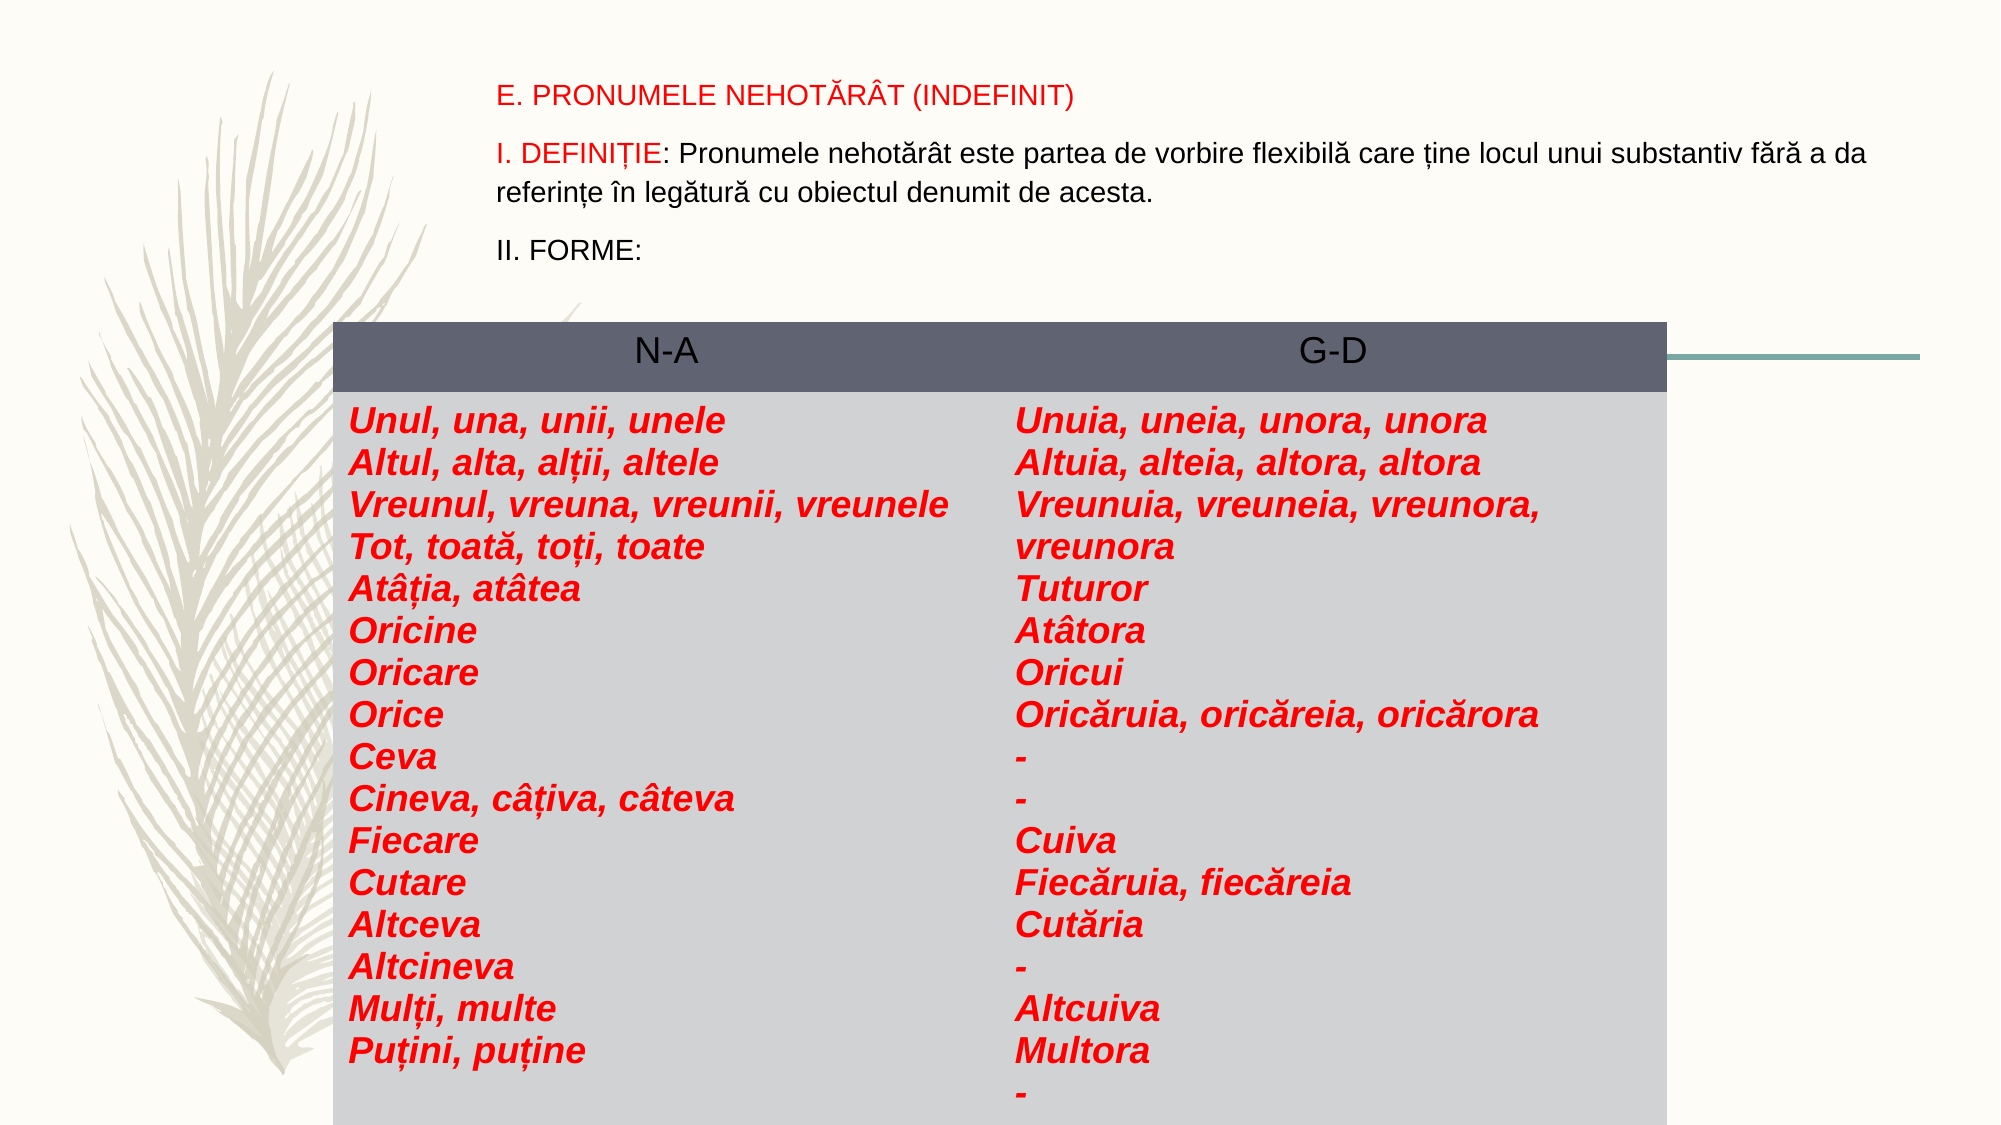

# E. PRONUMELE NEHOTĂRÂT (INDEFINIT)
I. DEFINIȚIE: Pronumele nehotărât este partea de vorbire flexibilă care ține locul unui substantiv fără a da referințe în legătură cu obiectul denumit de acesta.
II. FORME:
| N-A | G-D |
| --- | --- |
| Unul, una, unii, unele Altul, alta, alții, altele Vreunul, vreuna, vreunii, vreunele Tot, toată, toți, toate Atâția, atâtea Oricine Oricare Orice Ceva Cineva, câțiva, câteva Fiecare Cutare Altceva Altcineva Mulți, multe Puțini, puține | Unuia, uneia, unora, unora Altuia, alteia, altora, altora Vreunuia, vreuneia, vreunora, vreunora Tuturor Atâtora Oricui Oricăruia, oricăreia, oricărora - - Cuiva Fiecăruia, fiecăreia Cutăria - Altcuiva Multora - |